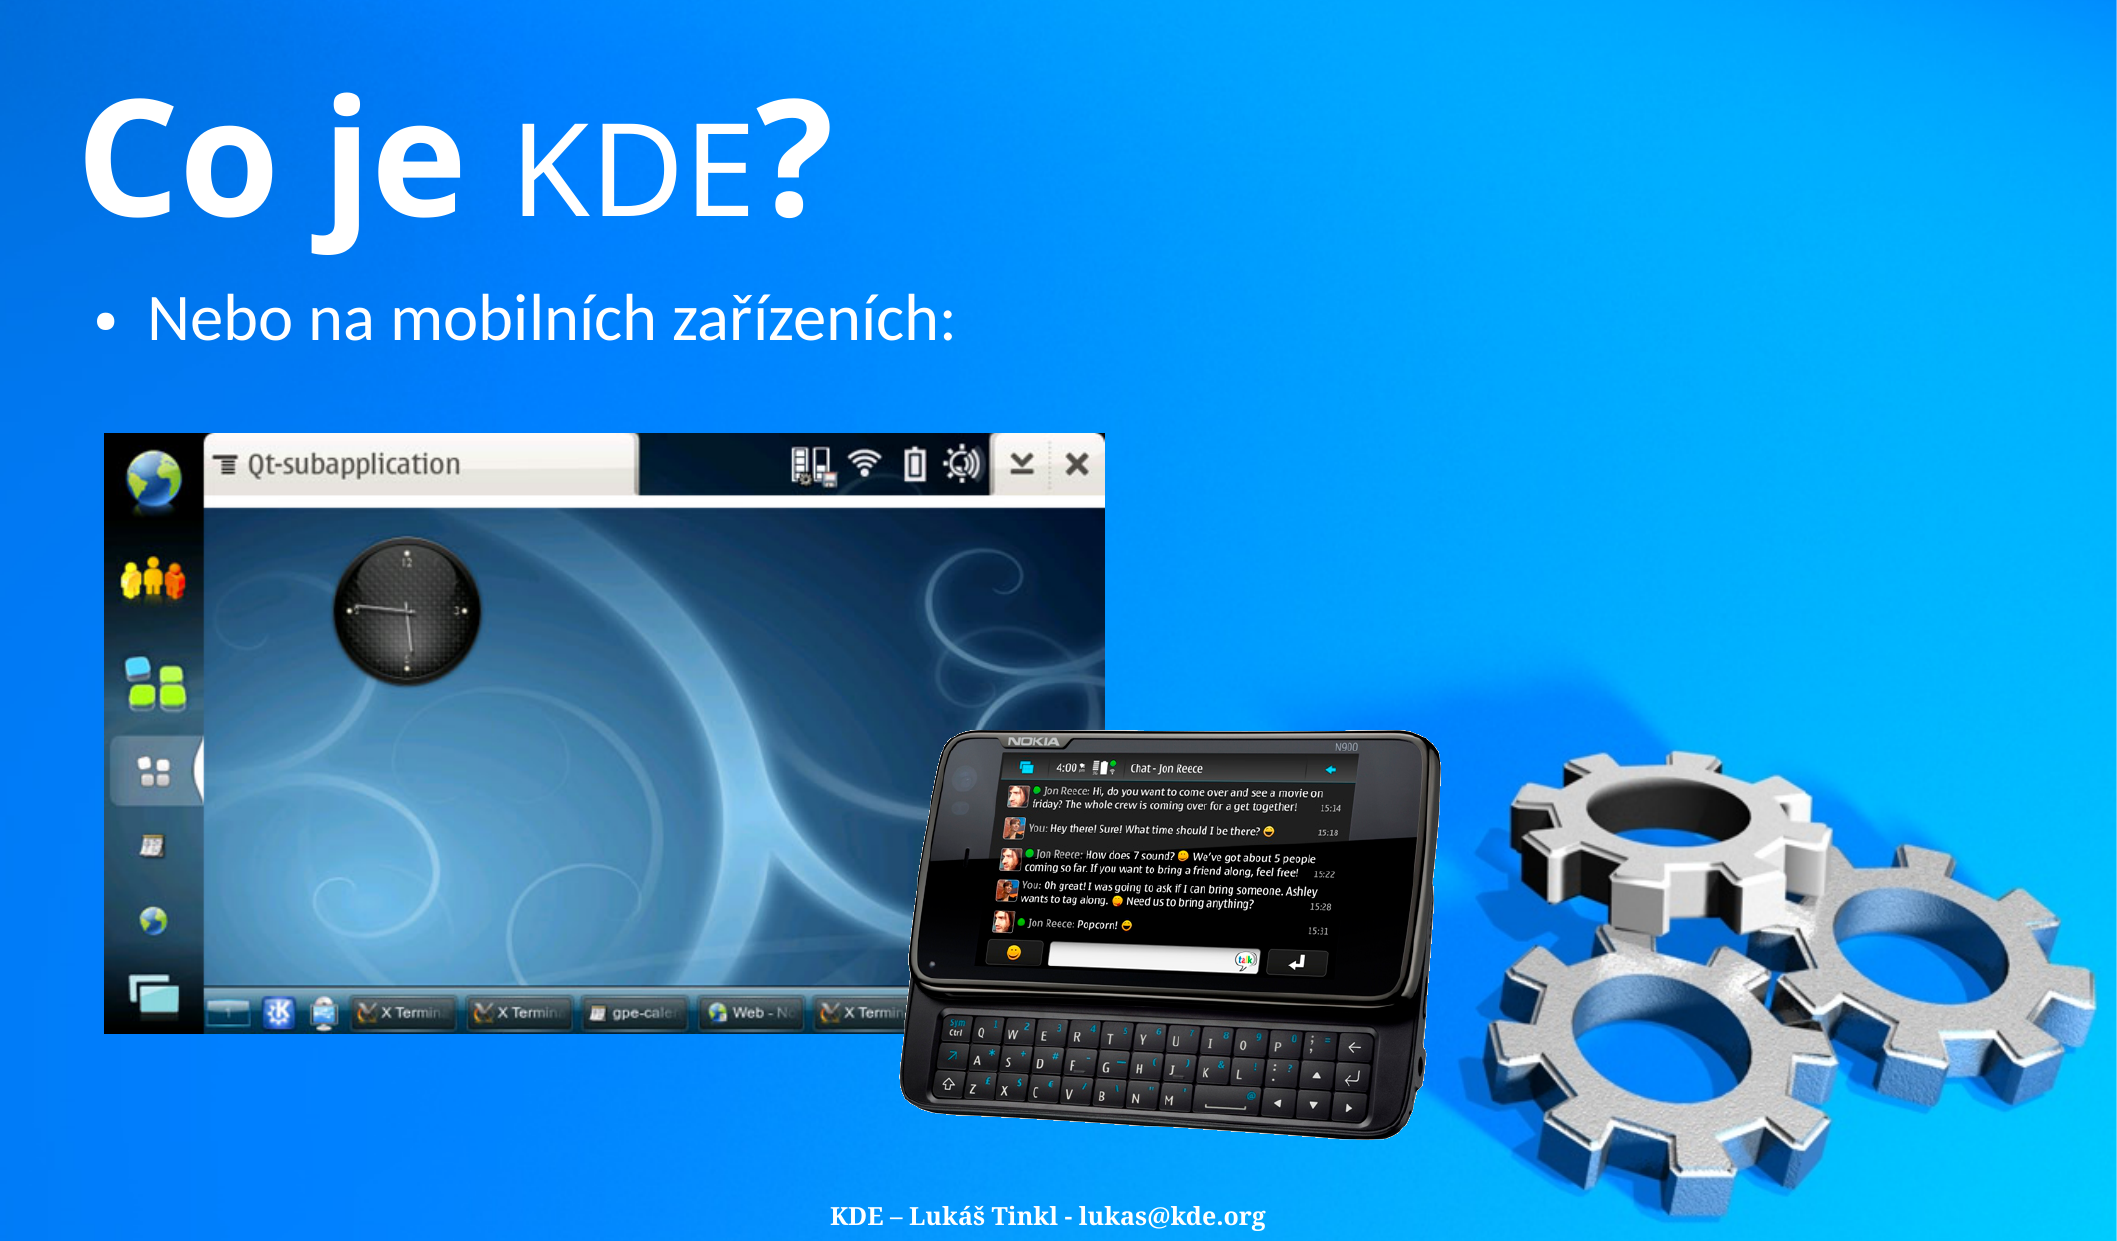

# Co je KDE?
Nebo na mobilních zařízeních:
KDE for Beginners - Sandro S. Andrade - sandroandrade@kde.org